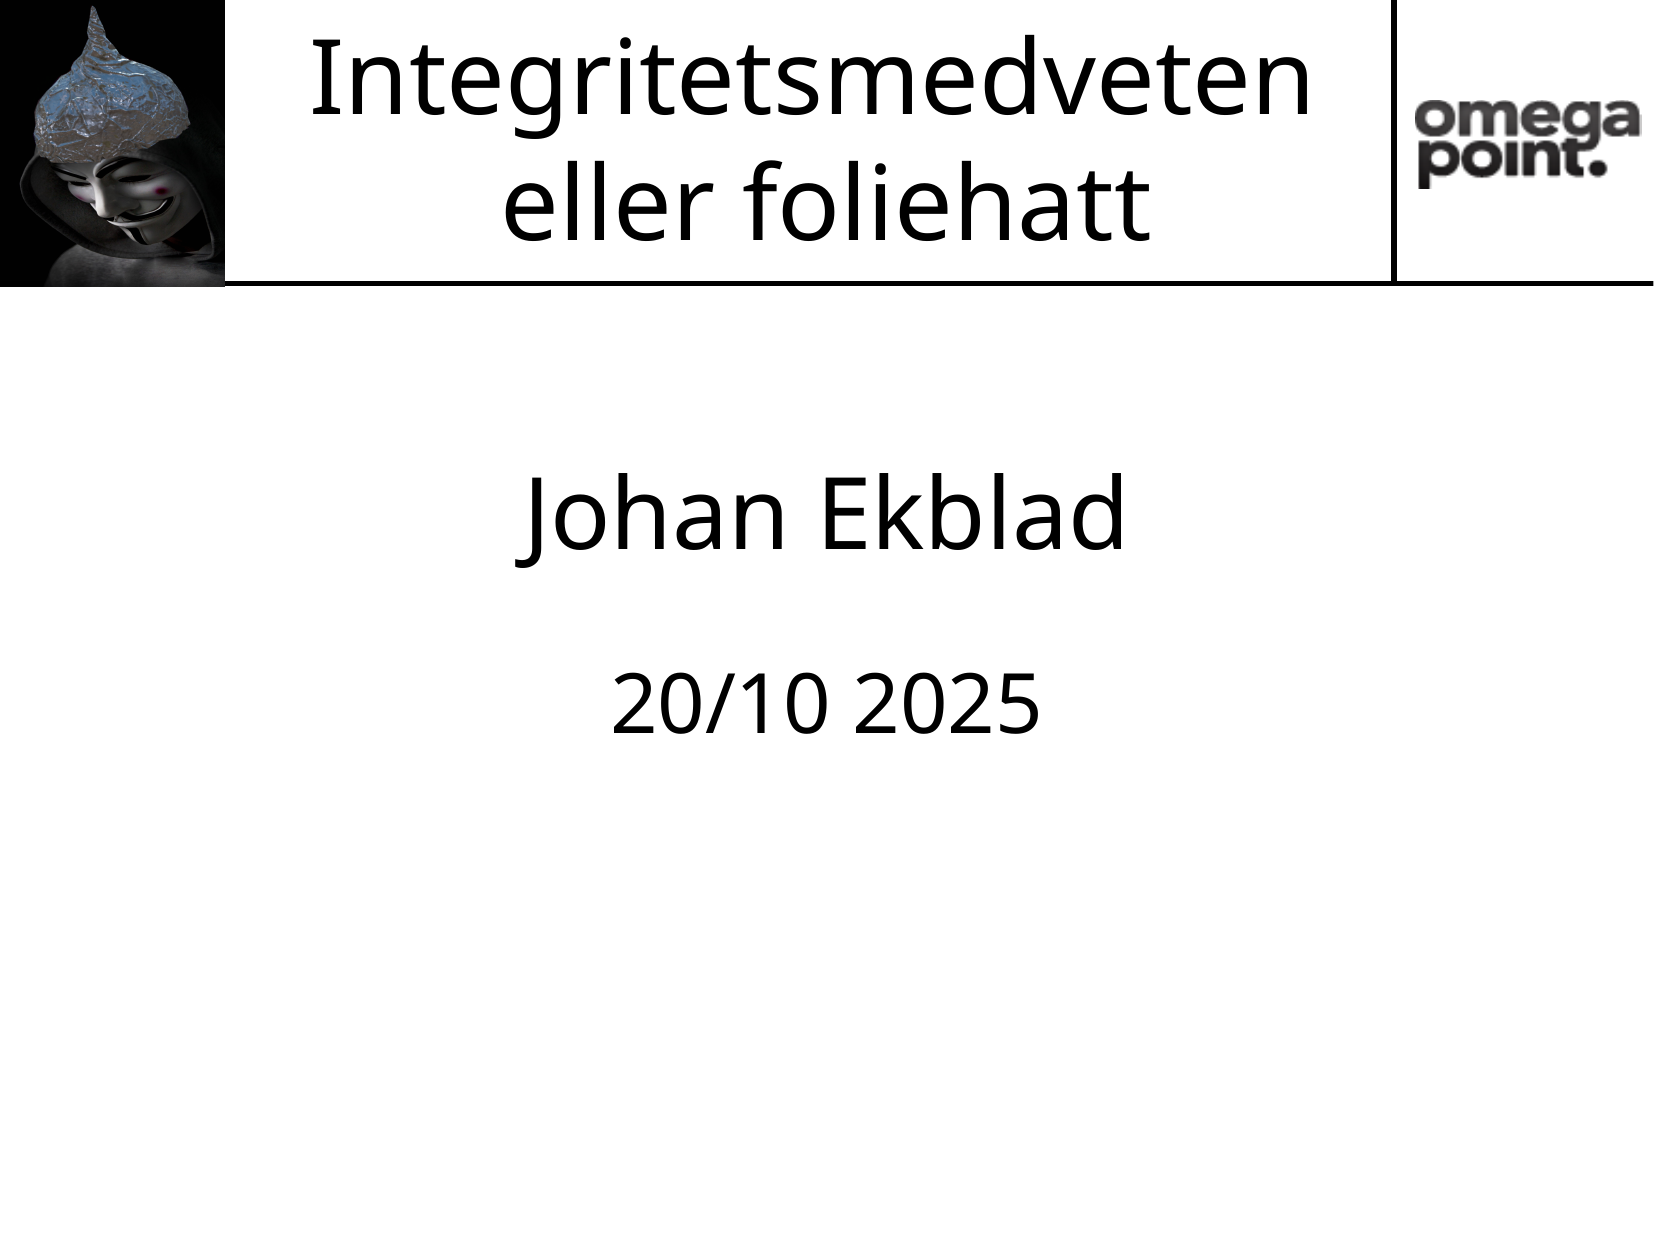

Integritetsmedveten
eller foliehatt
Johan Ekblad
20/10 2025